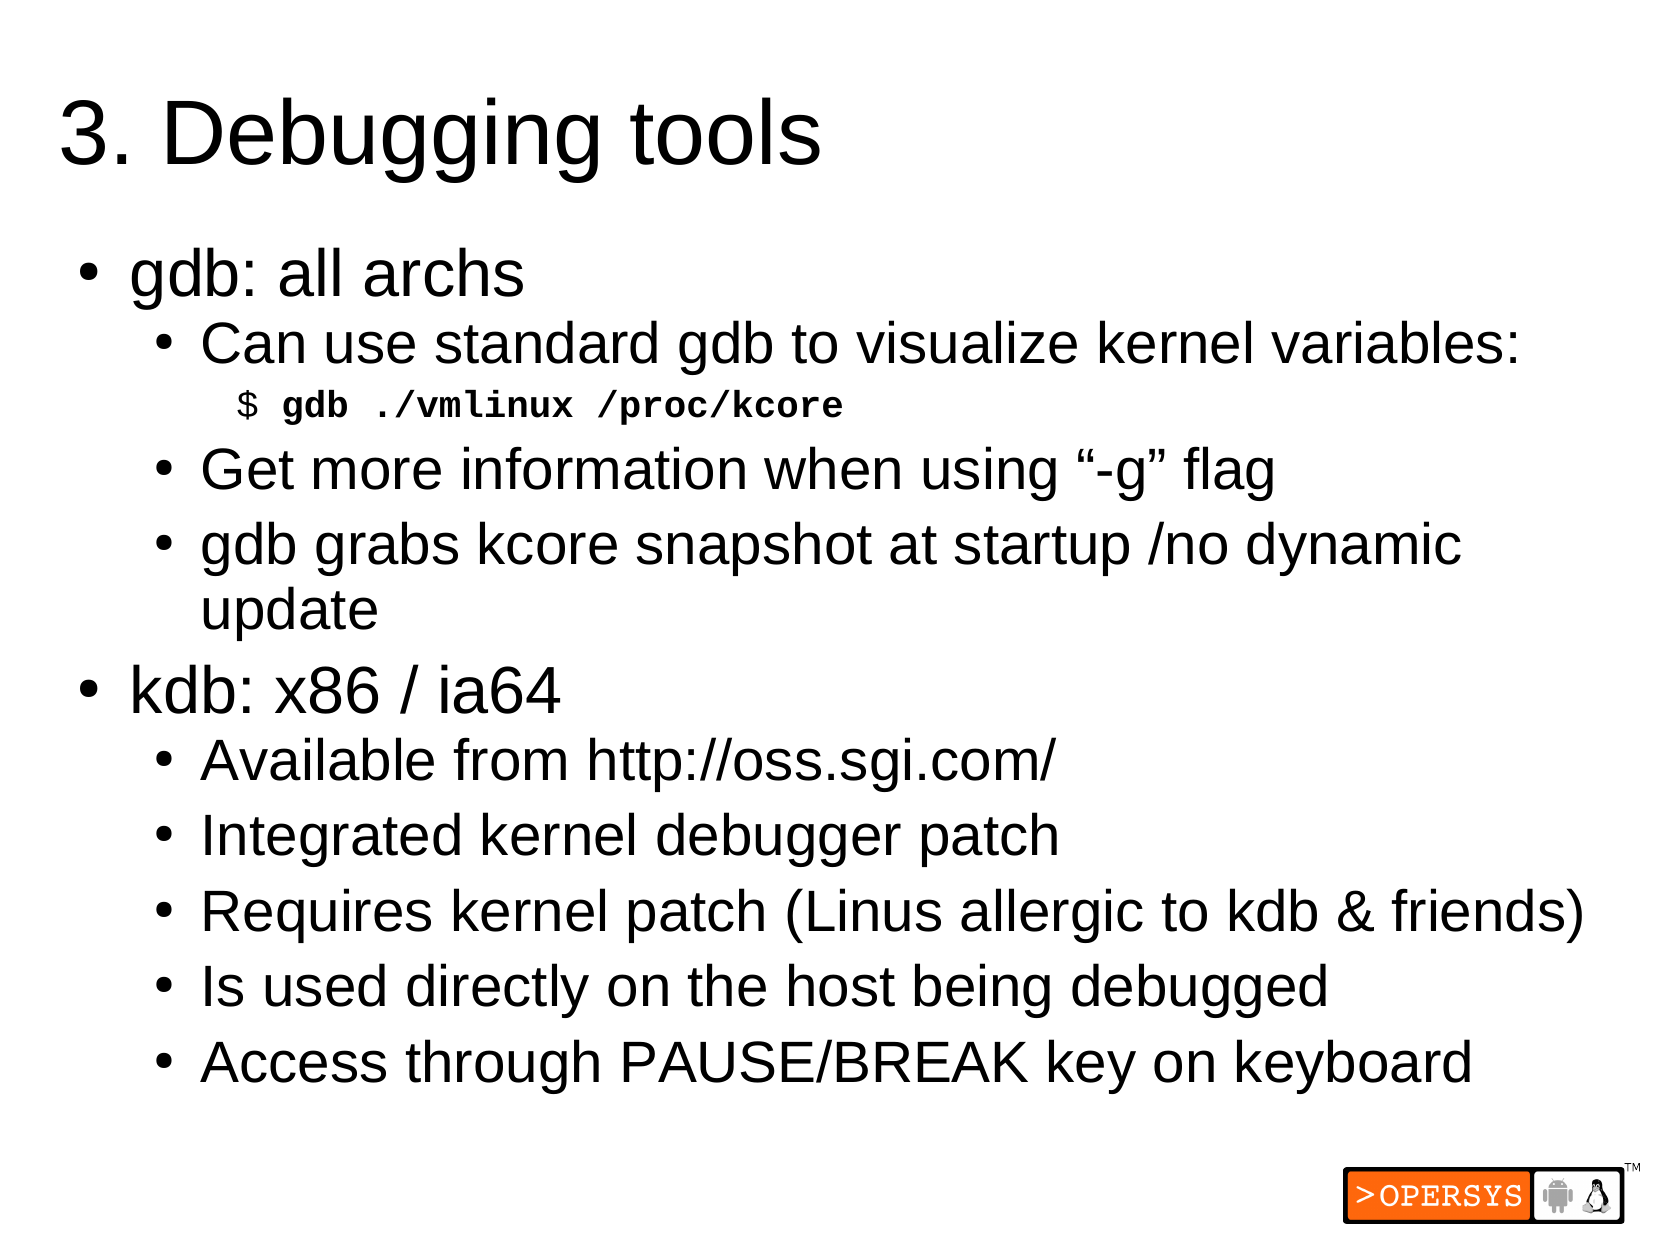

# 3. Debugging tools
gdb: all archs
Can use standard gdb to visualize kernel variables:
$ gdb ./vmlinux /proc/kcore
Get more information when using “-g” flag
gdb grabs kcore snapshot at startup /no dynamic update
kdb: x86 / ia64
Available from http://oss.sgi.com/
Integrated kernel debugger patch
Requires kernel patch (Linus allergic to kdb & friends)
Is used directly on the host being debugged
Access through PAUSE/BREAK key on keyboard